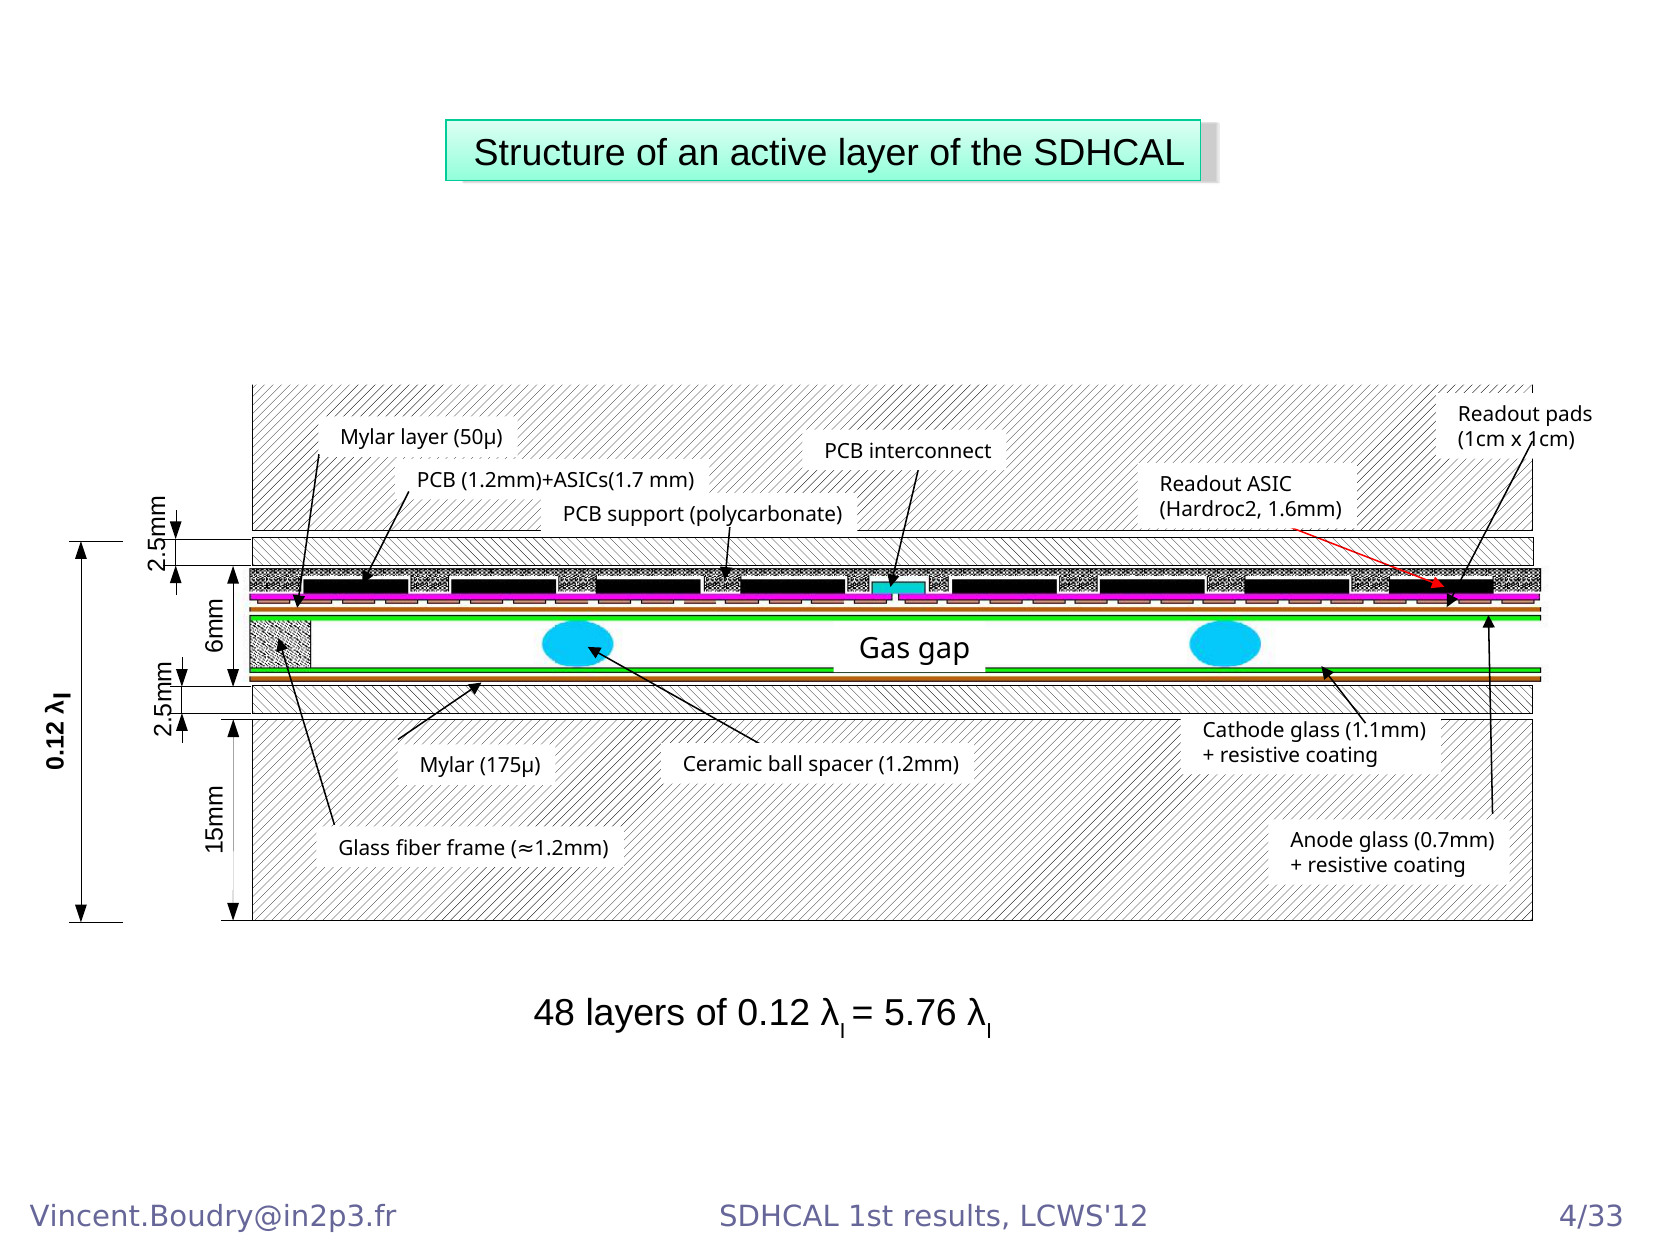

Structure of an active layer of the SDHCAL
Readout pads
(1cm x 1cm)
Mylar layer (50μ)
PCB interconnect
PCB (1.2mm)+ASICs(1.7 mm)
Readout ASIC
(Hardroc2, 1.6mm)
PCB support (polycarbonate)
Gas gap
Cathode glass (1.1mm)
+ resistive coating
Ceramic ball spacer (1.2mm)
Mylar (175μ)
Anode glass (0.7mm)
+ resistive coating
Glass fiber frame (≈1.2mm)
48 layers of 0.12 λI = 5.76 λI
Vincent.Boudry@in2p3.fr
SDHCAL 1st results, LCWS'12
4